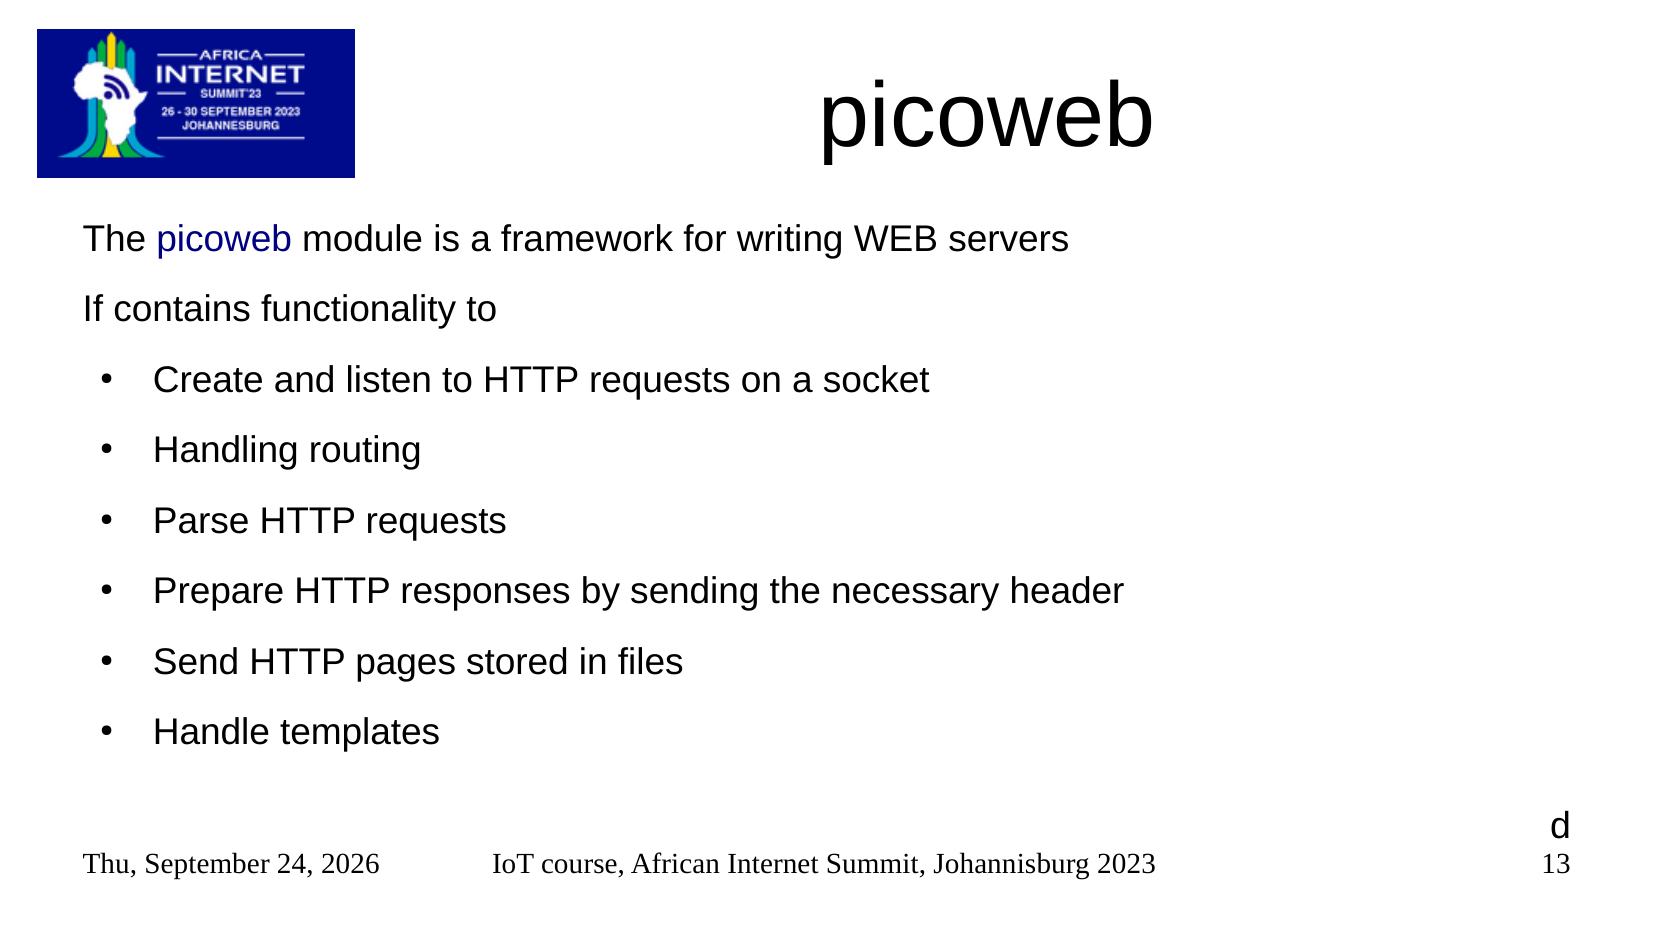

# picoweb
The picoweb module is a framework for writing WEB servers
If contains functionality to
Create and listen to HTTP requests on a socket
Handling routing
Parse HTTP requests
Prepare HTTP responses by sending the necessary header
Send HTTP pages stored in files
Handle templates
d
IoT course, African Internet Summit, Johannisburg 2023
13